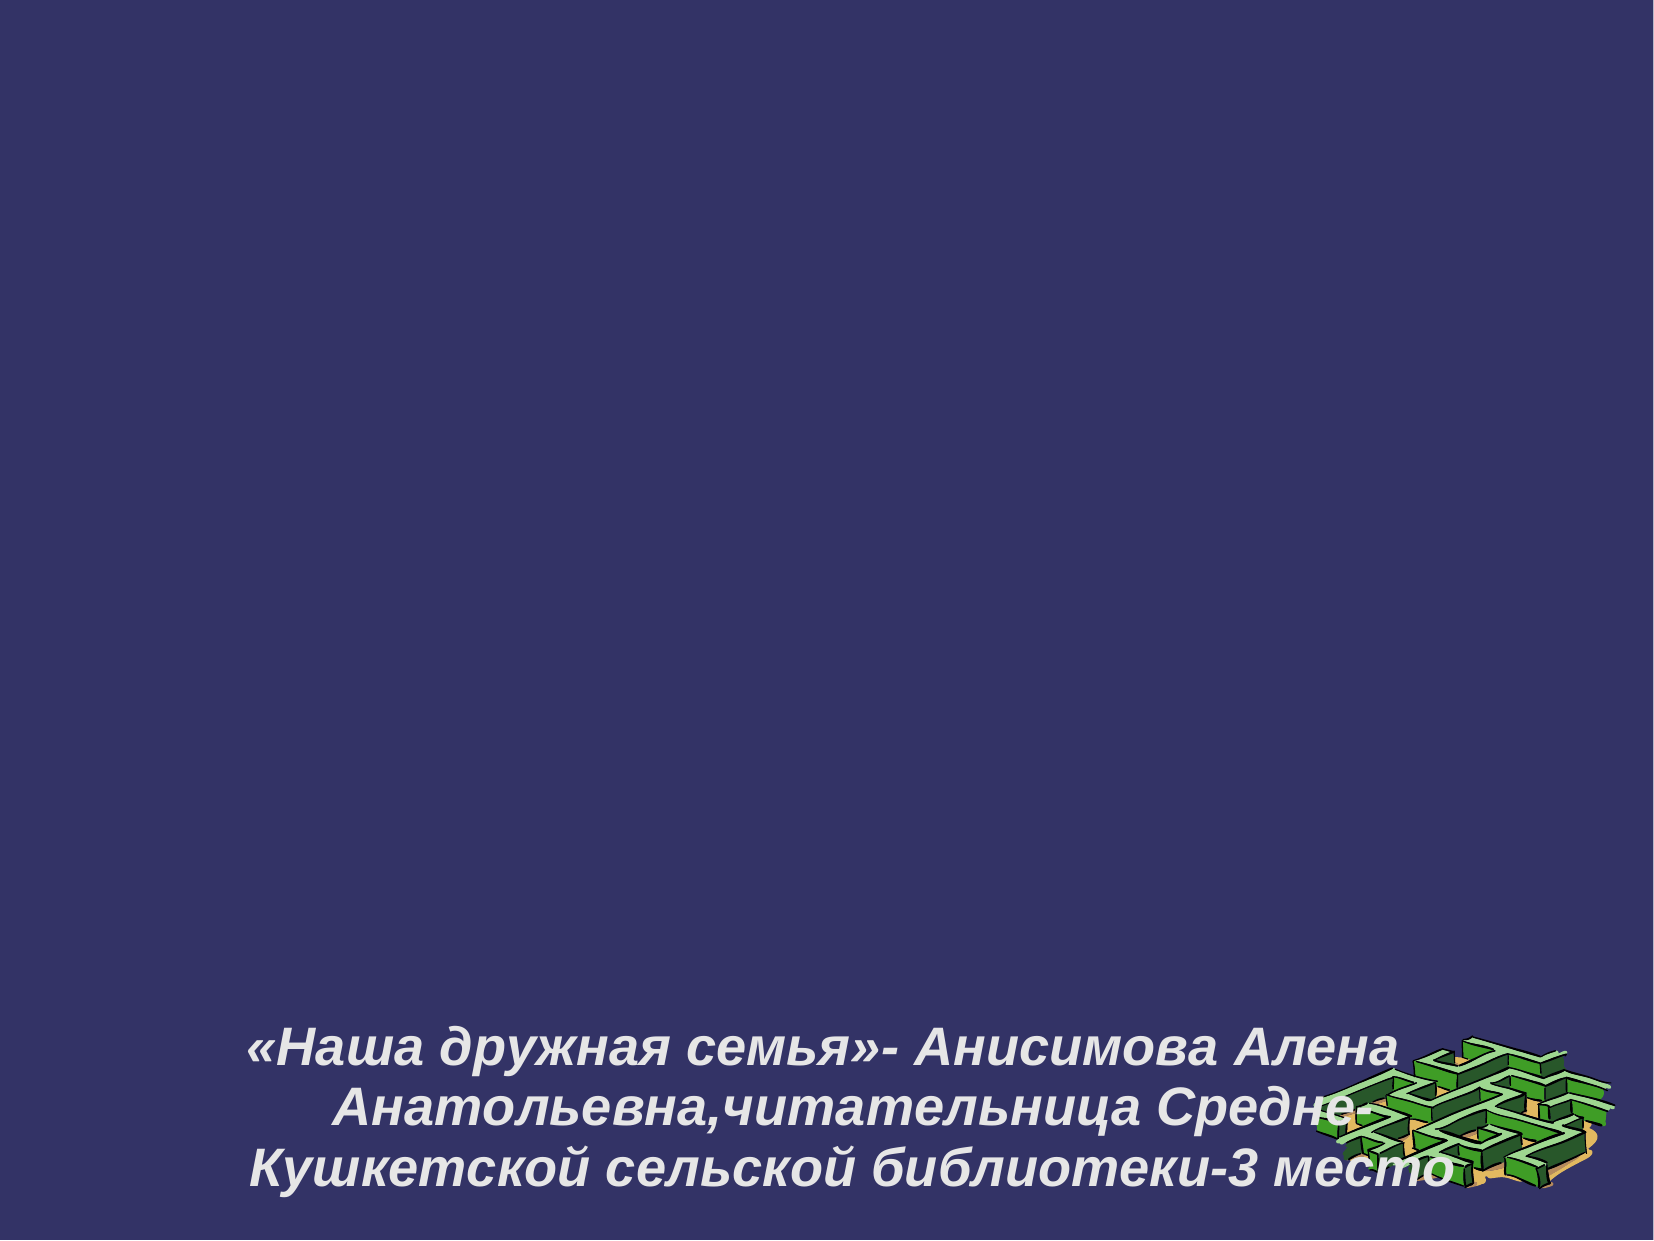

# «Наша дружная семья»- Анисимова Алена Анатольевна,читательница Средне-Кушкетской сельской библиотеки-3 место